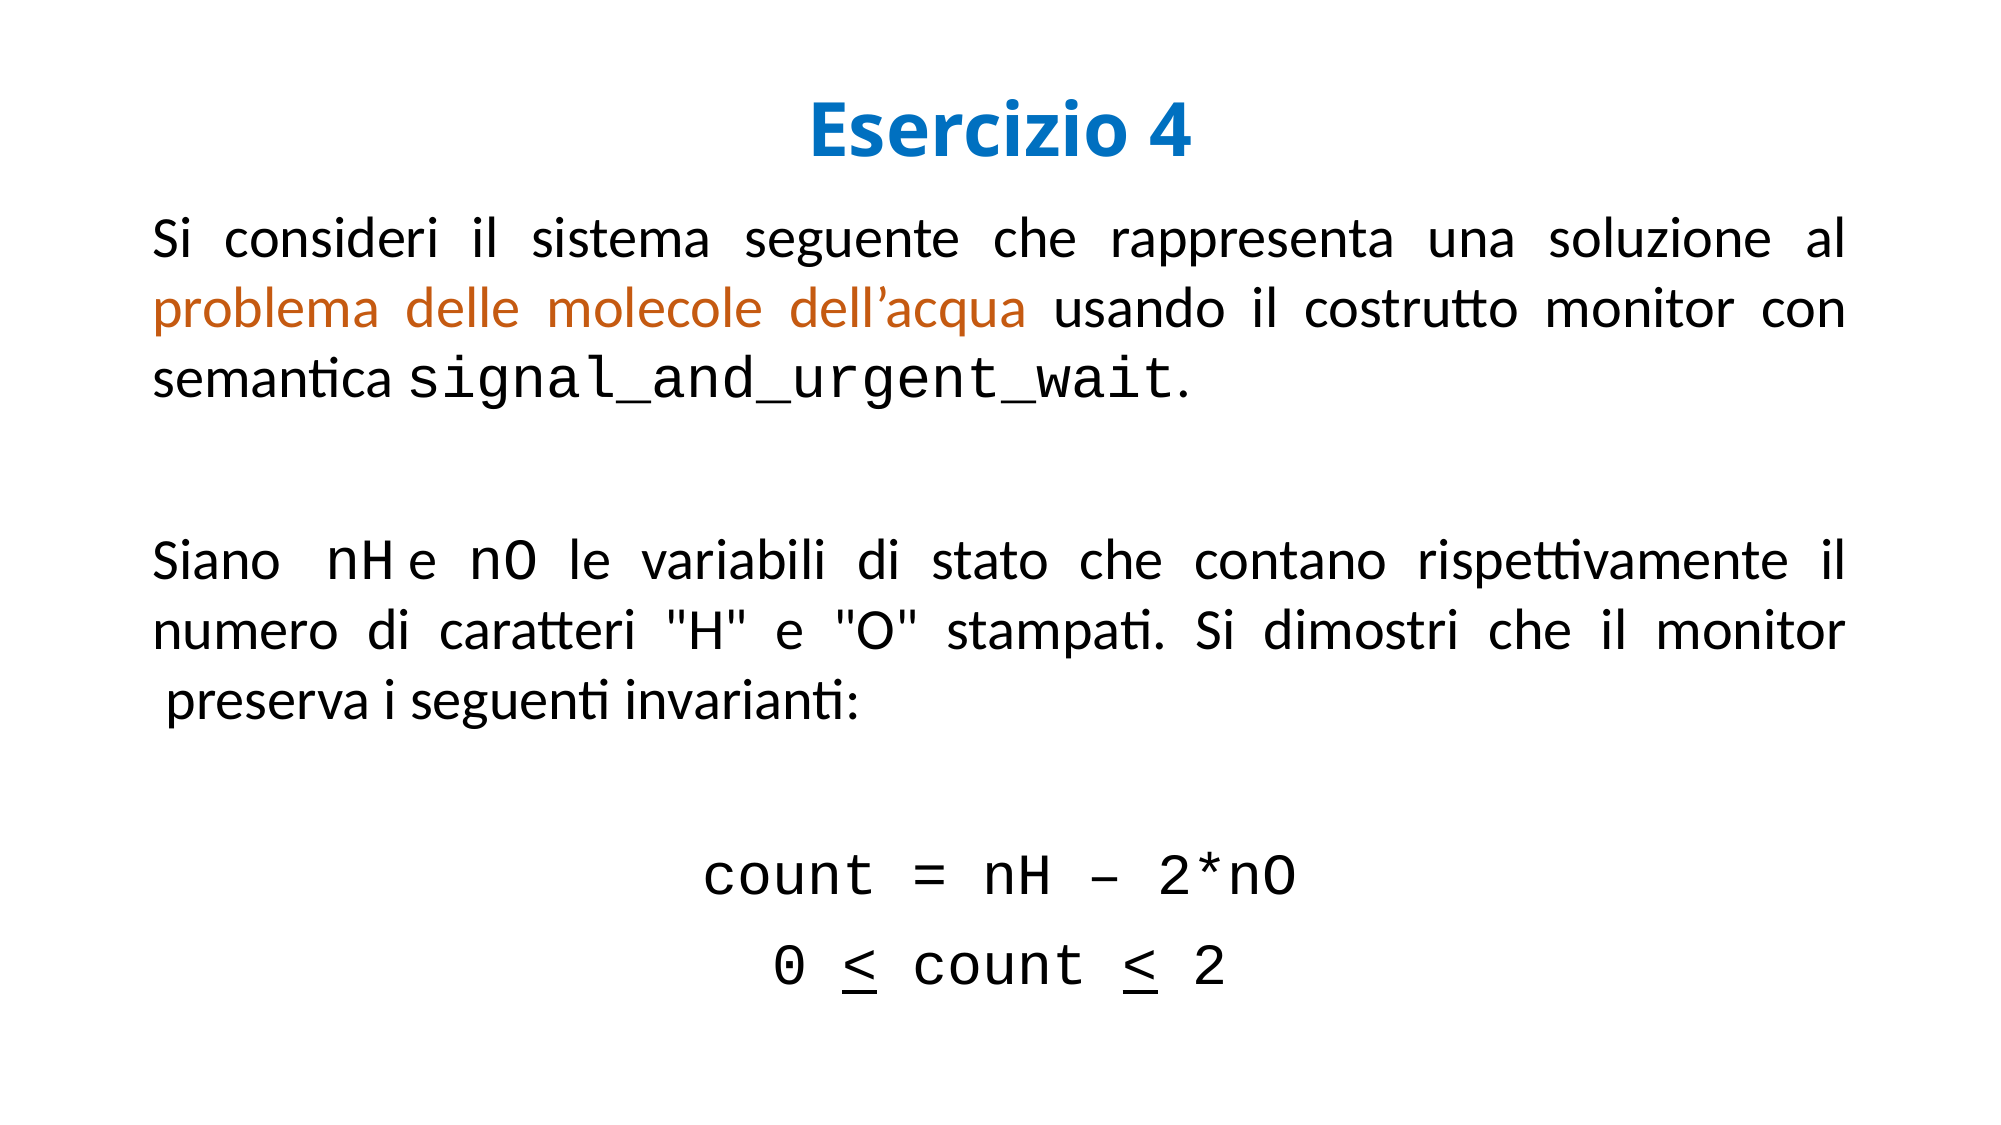

# Esercizio 4
Si consideri il sistema seguente che rappresenta una soluzione al problema delle molecole dell’acqua usando il costrutto monitor con semantica signal_and_urgent_wait.
Siano  nH e nO le variabili di stato che contano rispettivamente il numero di caratteri "H" e "O" stampati. Si dimostri che il monitor  preserva i seguenti invarianti:
count = nH – 2*nO
0 < count < 2